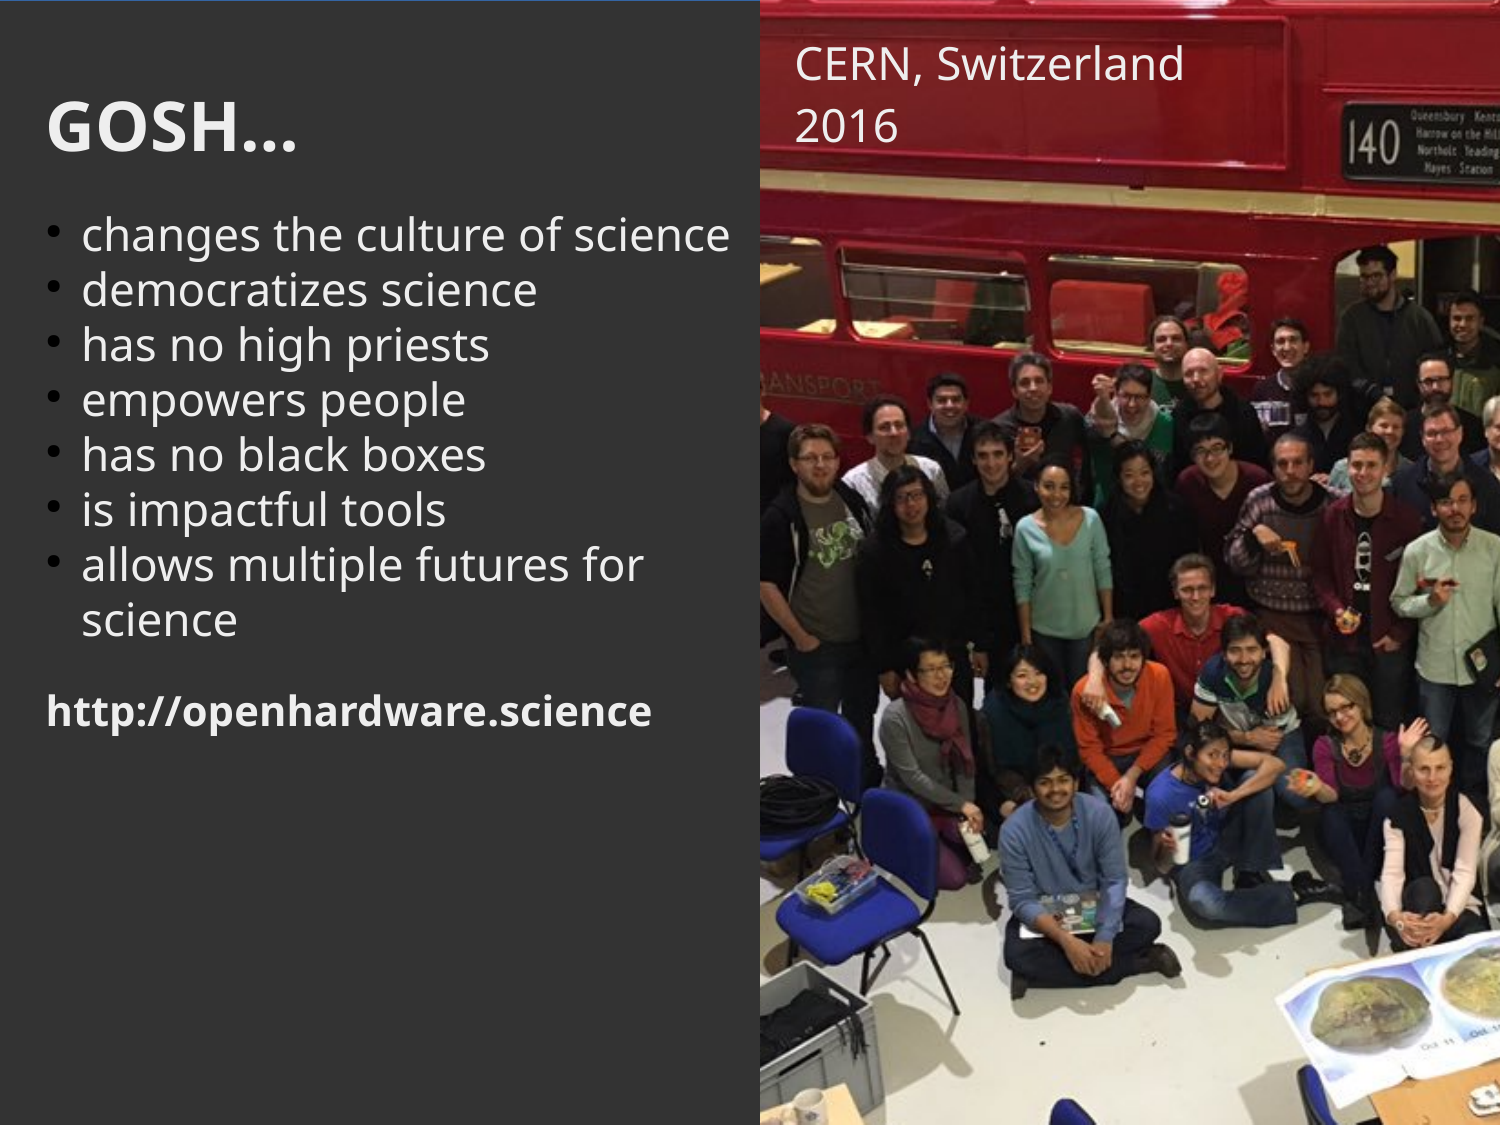

CERN, Switzerland
2016
GOSH…
changes the culture of science
democratizes science
has no high priests
empowers people
has no black boxes
is impactful tools
allows multiple futures for science
http://openhardware.science